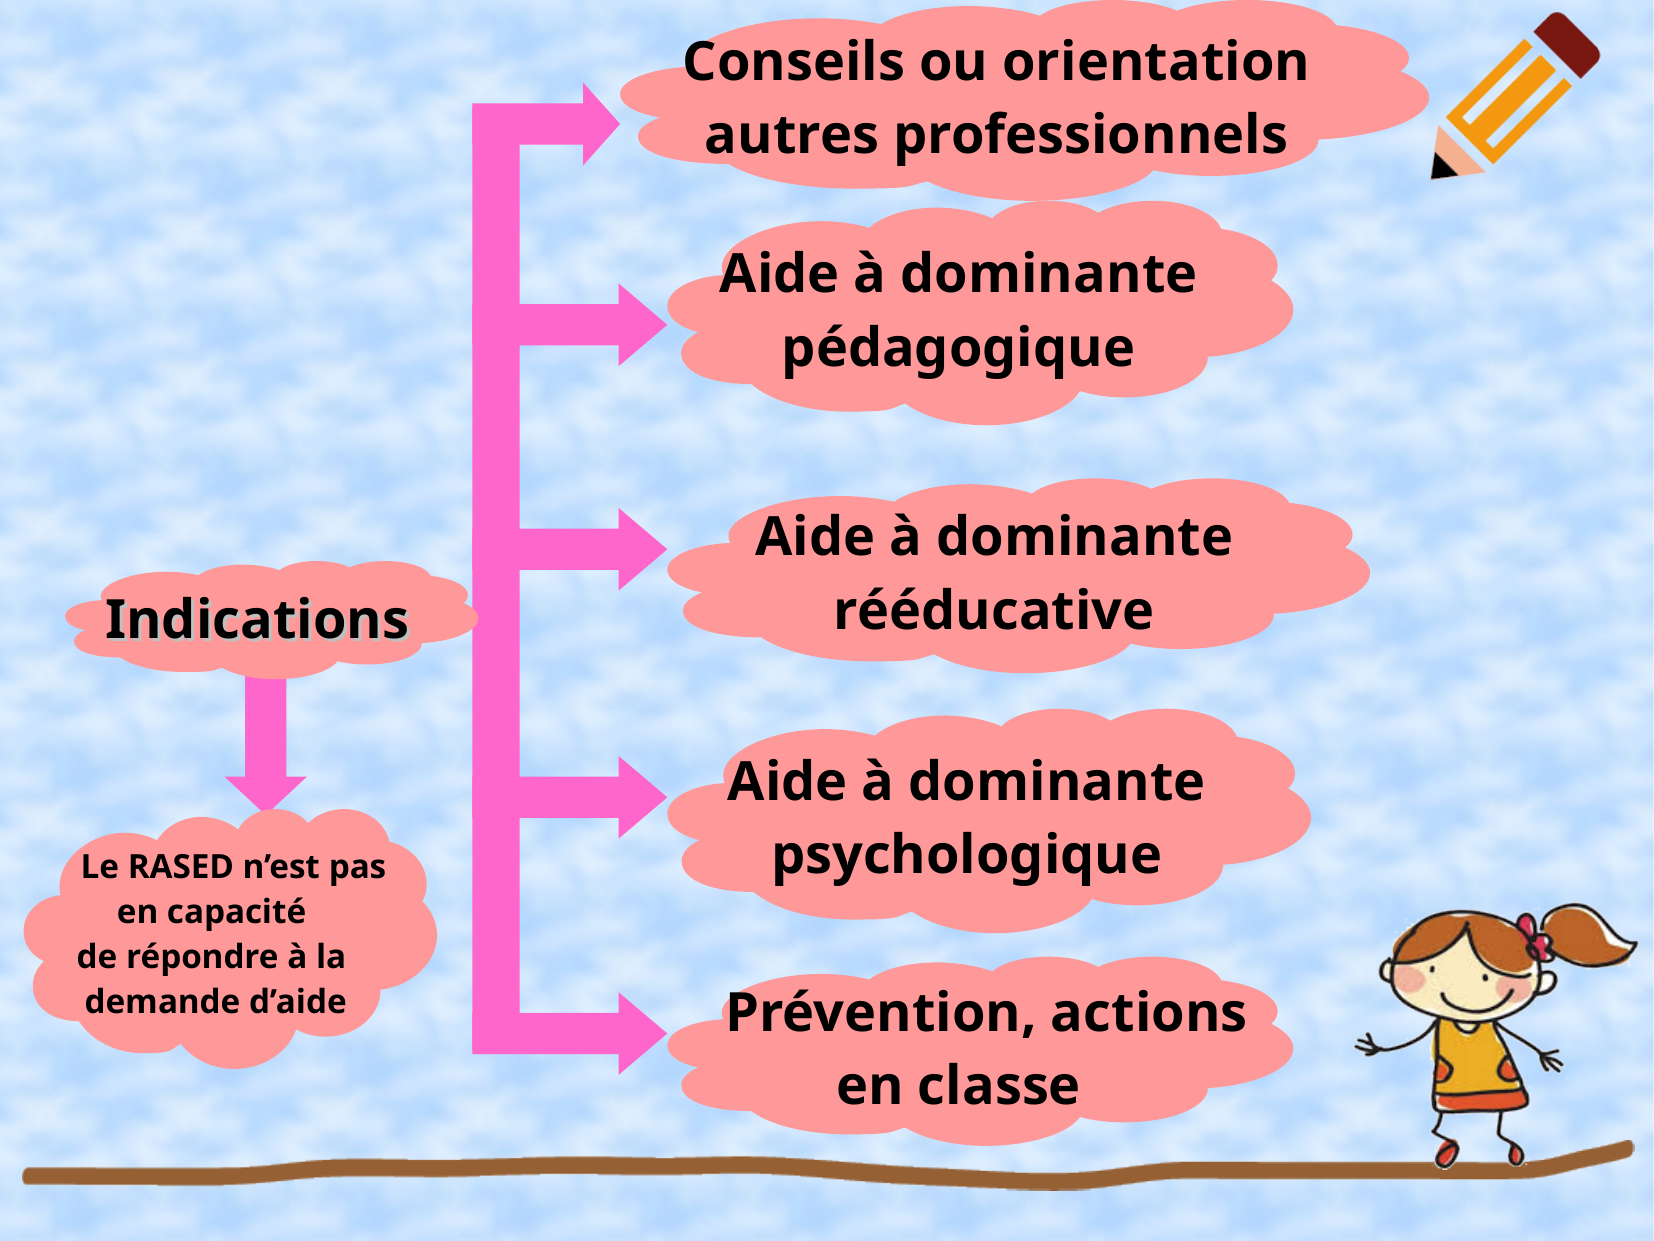

Conseils ou orientation
autres professionnels
Aide à dominante
 pédagogique
Aide à dominante
 rééducative
Indications
Aide à dominante
 psychologique
 Le RASED n’est pas
en capacité
de répondre à la
demande d’aide
 Prévention, actions
en classe